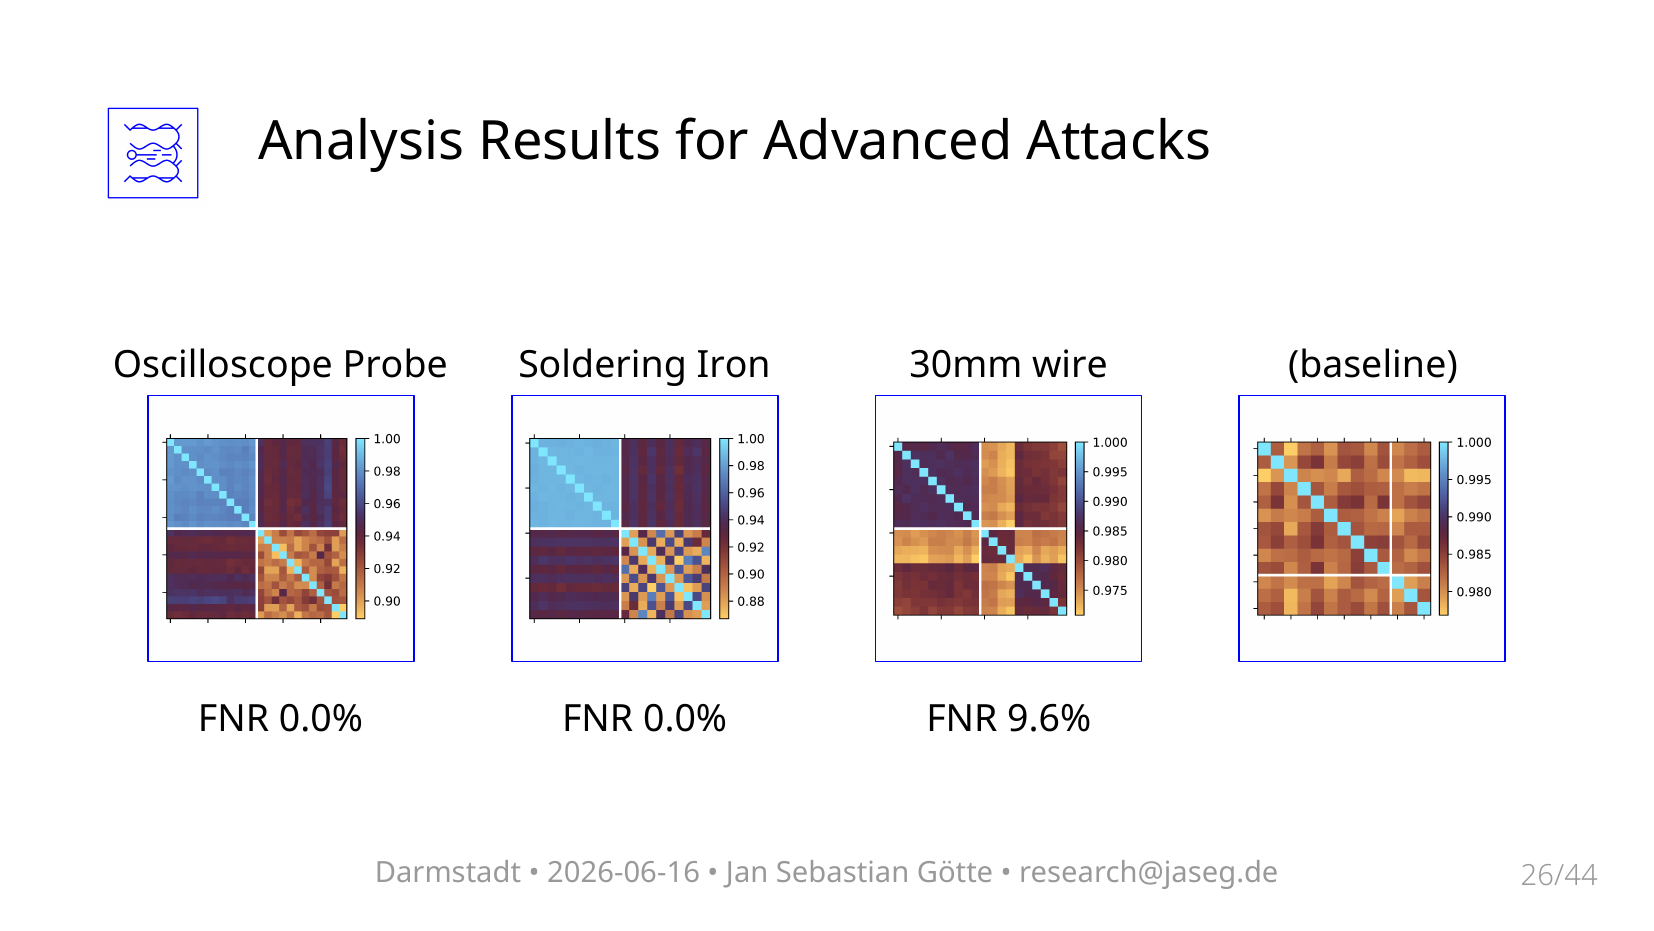

Analysis Results for Advanced Attacks
Oscilloscope Probe
Soldering Iron
30mm wire
(baseline)
FNR 0.0%
FNR 0.0%
FNR 9.6%